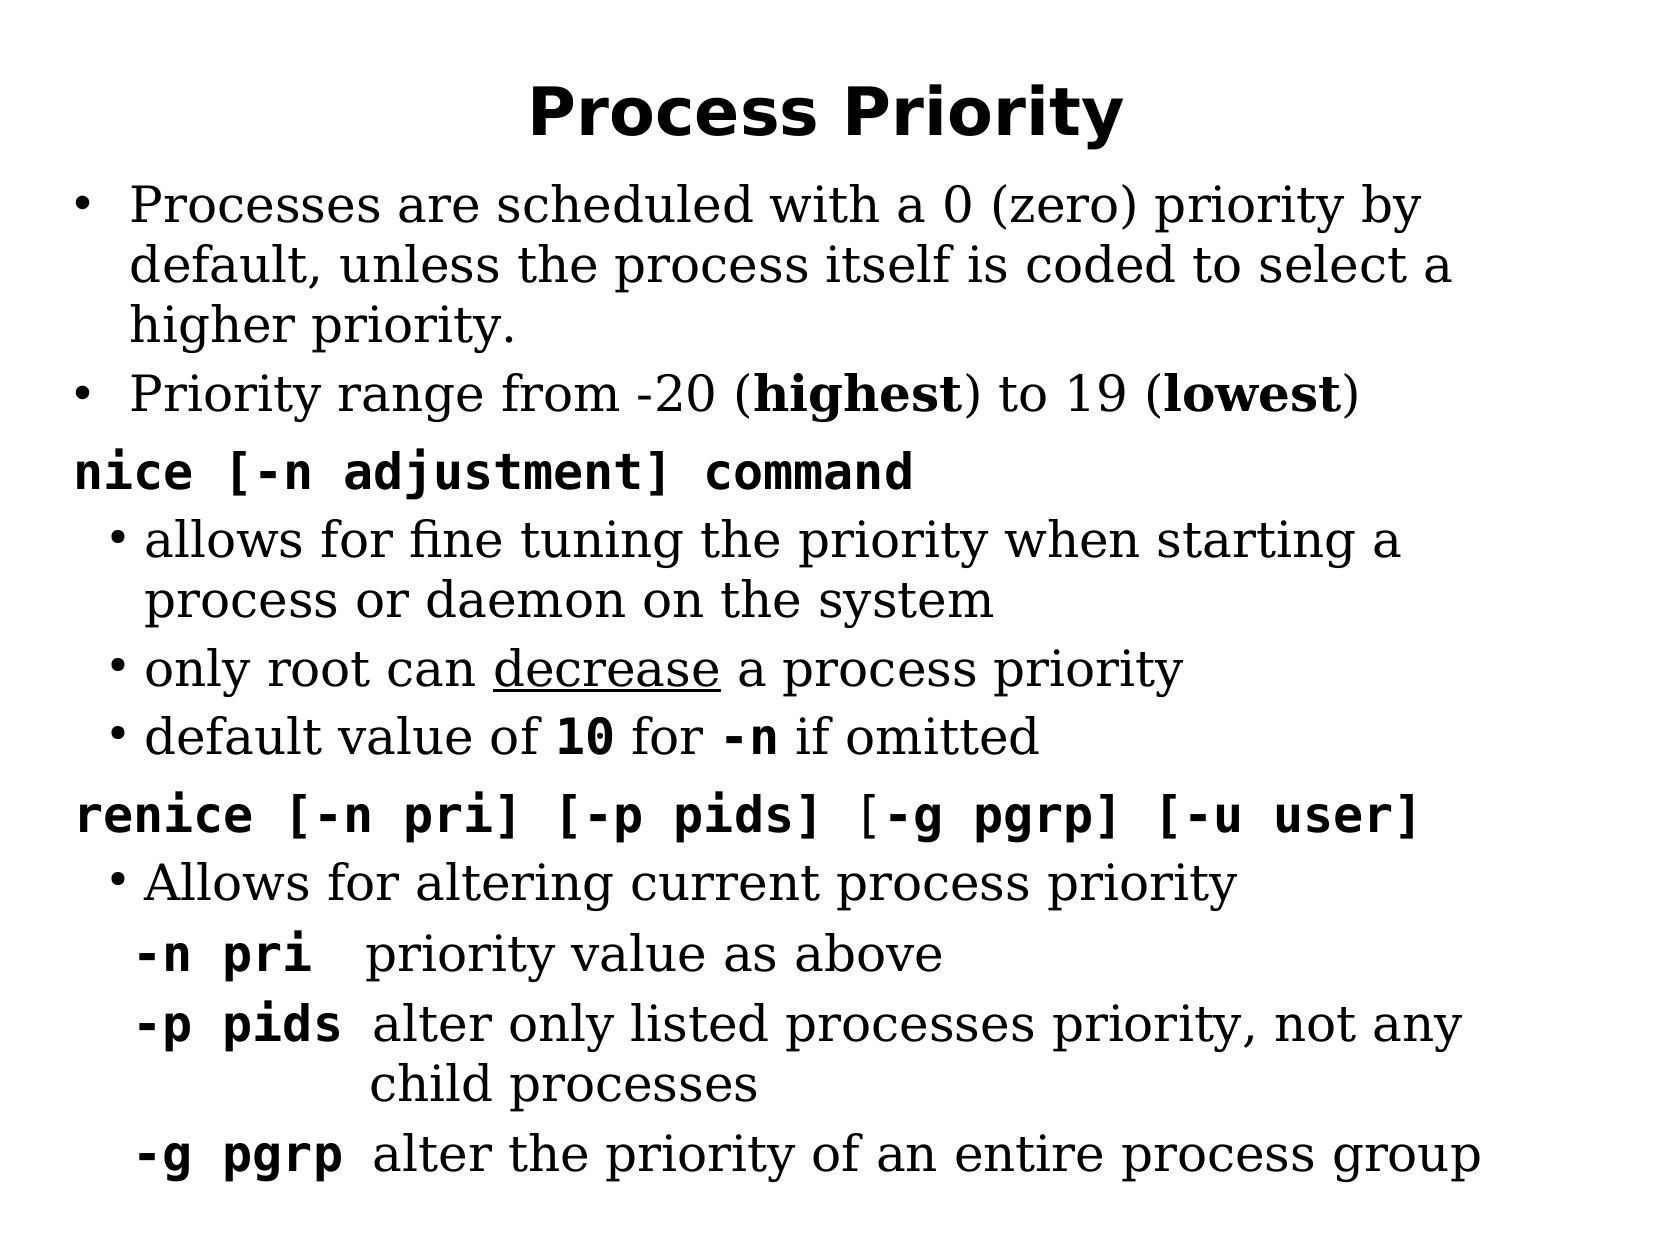

# Process Priority
Processes are scheduled with a 0 (zero) priority by default, unless the process itself is coded to select a higher priority.
Priority range from -20 (highest) to 19 (lowest)
nice [-n adjustment] command
allows for fine tuning the priority when starting a process or daemon on the system
only root can decrease a process priority
default value of 10 for -n if omitted
renice [-n pri] [-p pids] [-g pgrp] [-u user]
Allows for altering current process priority
-n pri priority value as above
-p pids alter only listed processes priority, not any child processes
-g pgrp alter the priority of an entire process group